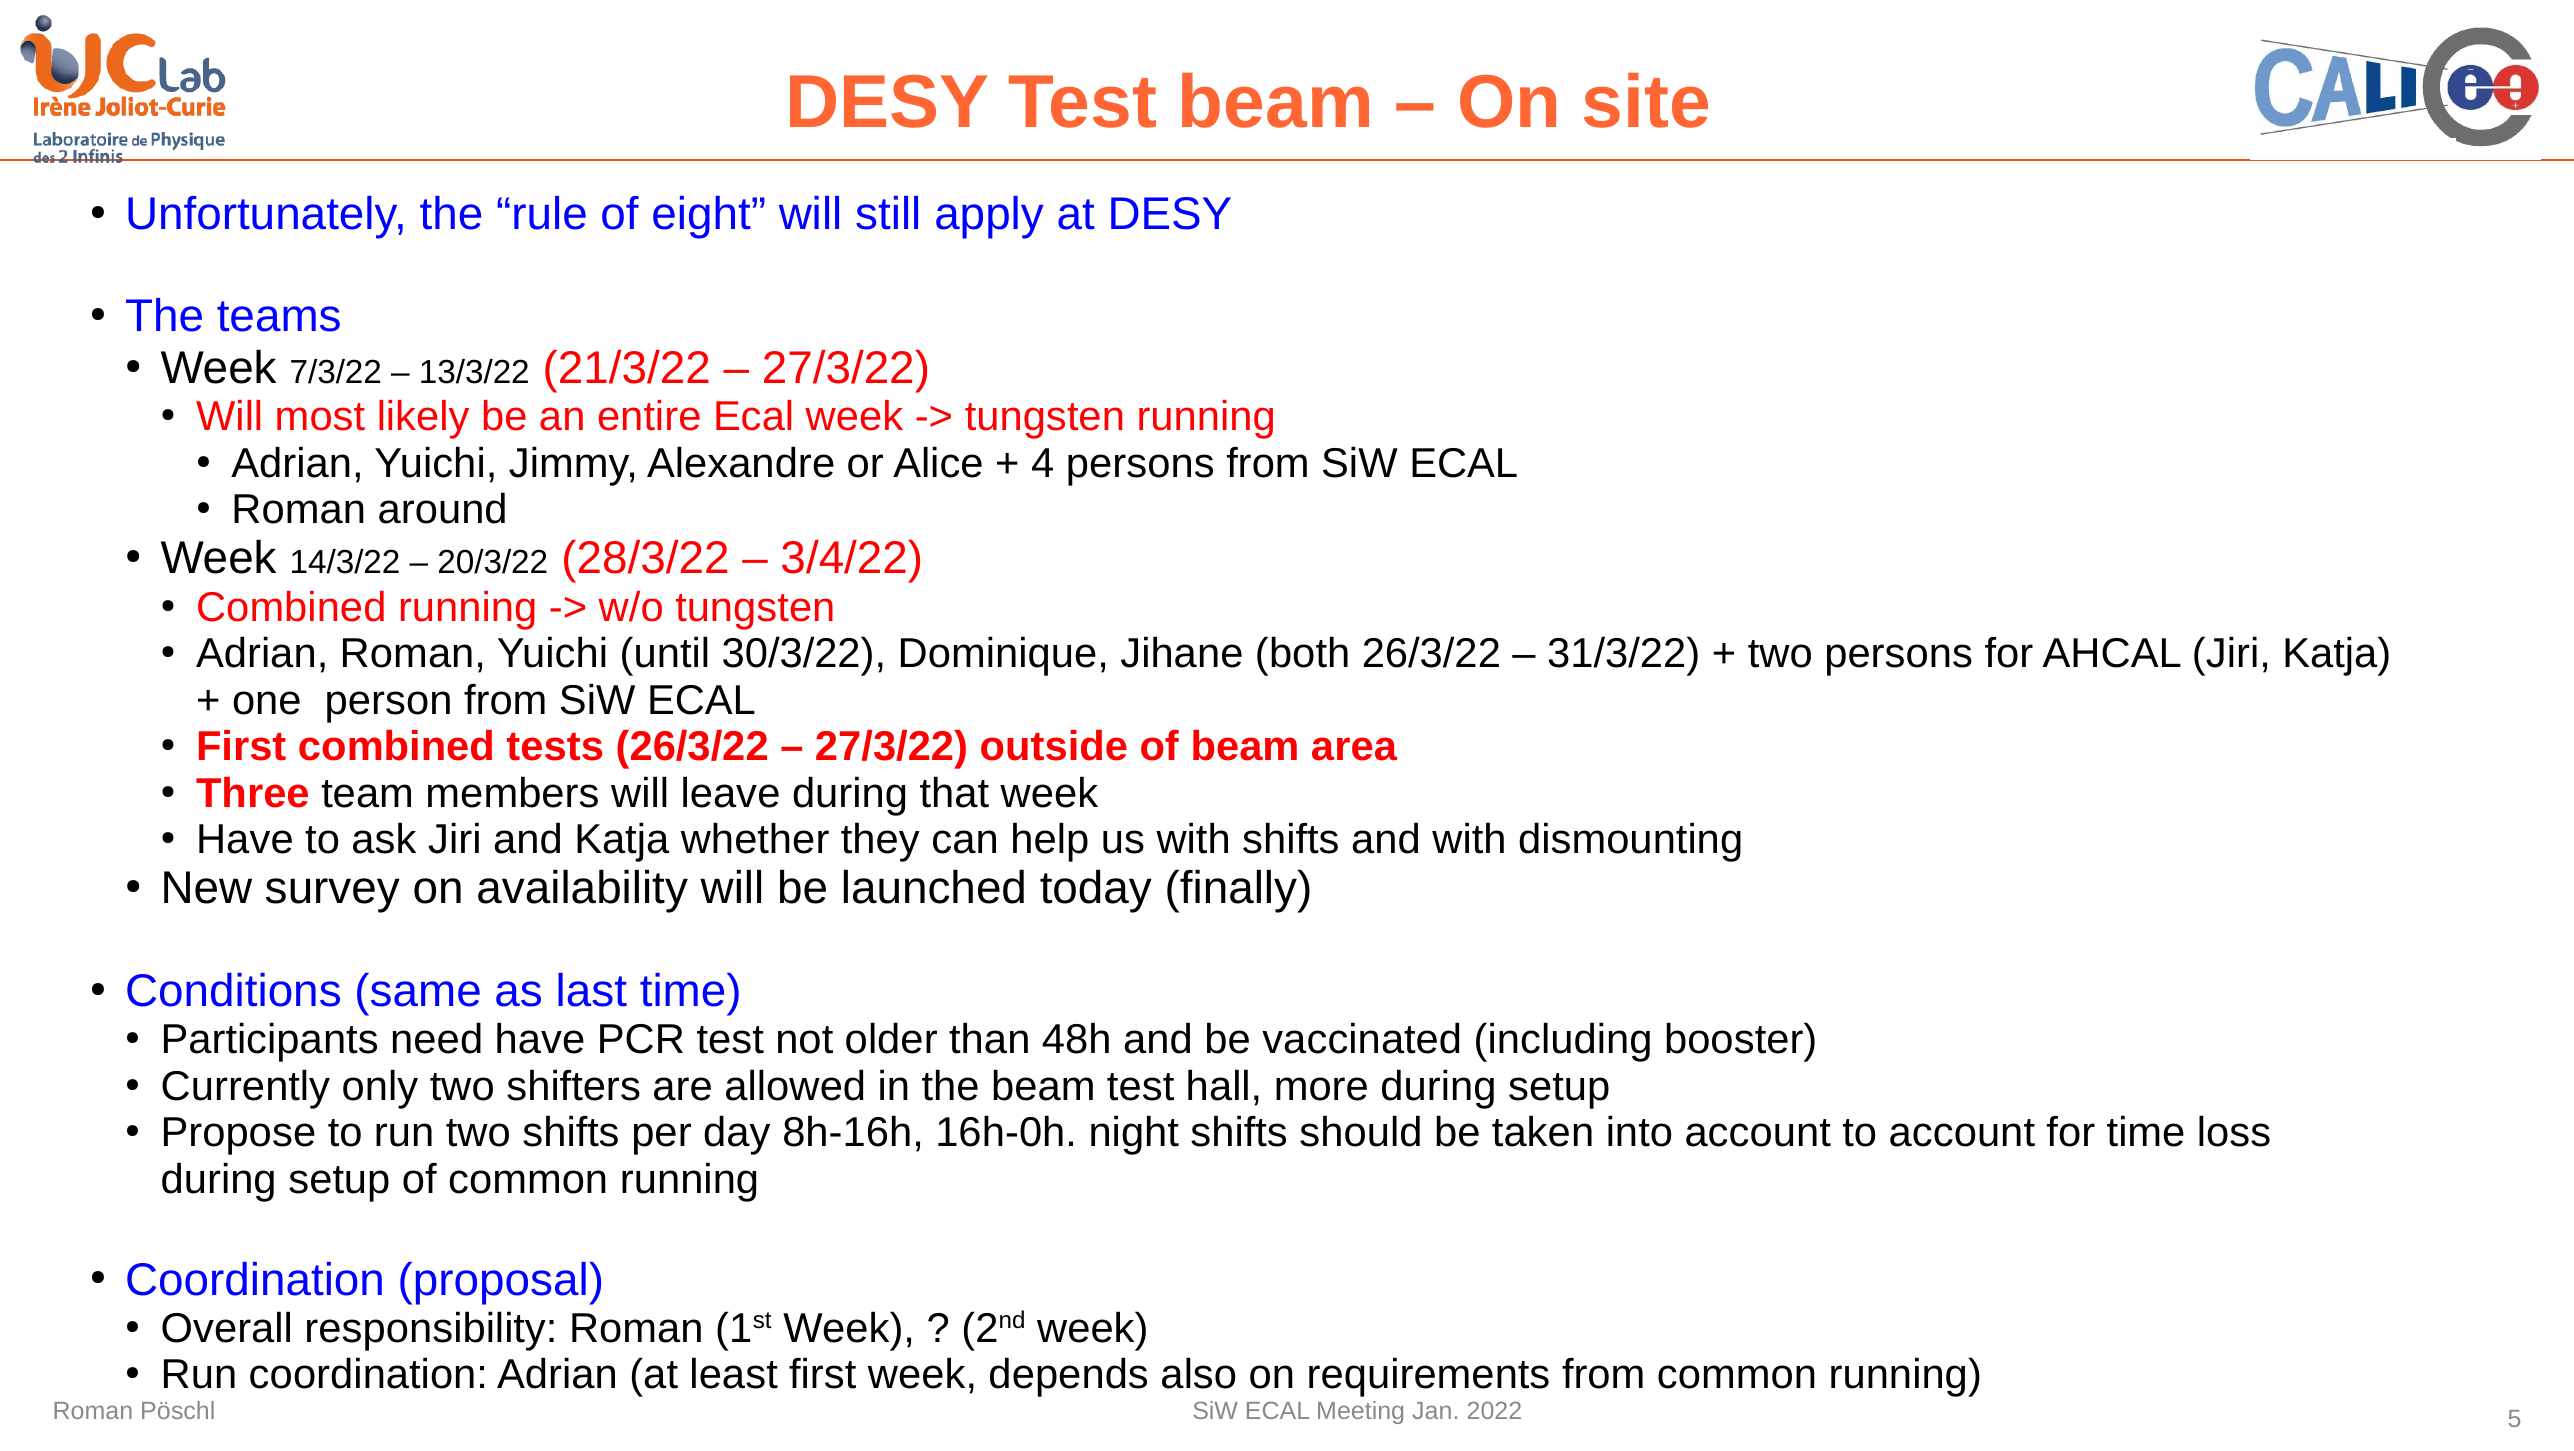

# DESY Test beam – On site
Unfortunately, the “rule of eight” will still apply at DESY
The teams
Week 7/3/22 – 13/3/22 (21/3/22 – 27/3/22)
Will most likely be an entire Ecal week -> tungsten running
Adrian, Yuichi, Jimmy, Alexandre or Alice + 4 persons from SiW ECAL
Roman around
Week 14/3/22 – 20/3/22 (28/3/22 – 3/4/22)
Combined running -> w/o tungsten
Adrian, Roman, Yuichi (until 30/3/22), Dominique, Jihane (both 26/3/22 – 31/3/22) + two persons for AHCAL (Jiri, Katja)
+ one person from SiW ECAL
First combined tests (26/3/22 – 27/3/22) outside of beam area
Three team members will leave during that week
Have to ask Jiri and Katja whether they can help us with shifts and with dismounting
New survey on availability will be launched today (finally)
Conditions (same as last time)
Participants need have PCR test not older than 48h and be vaccinated (including booster)
Currently only two shifters are allowed in the beam test hall, more during setup
Propose to run two shifts per day 8h-16h, 16h-0h. night shifts should be taken into account to account for time loss
during setup of common running
Coordination (proposal)
Overall responsibility: Roman (1st Week), ? (2nd week)
Run coordination: Adrian (at least first week, depends also on requirements from common running)